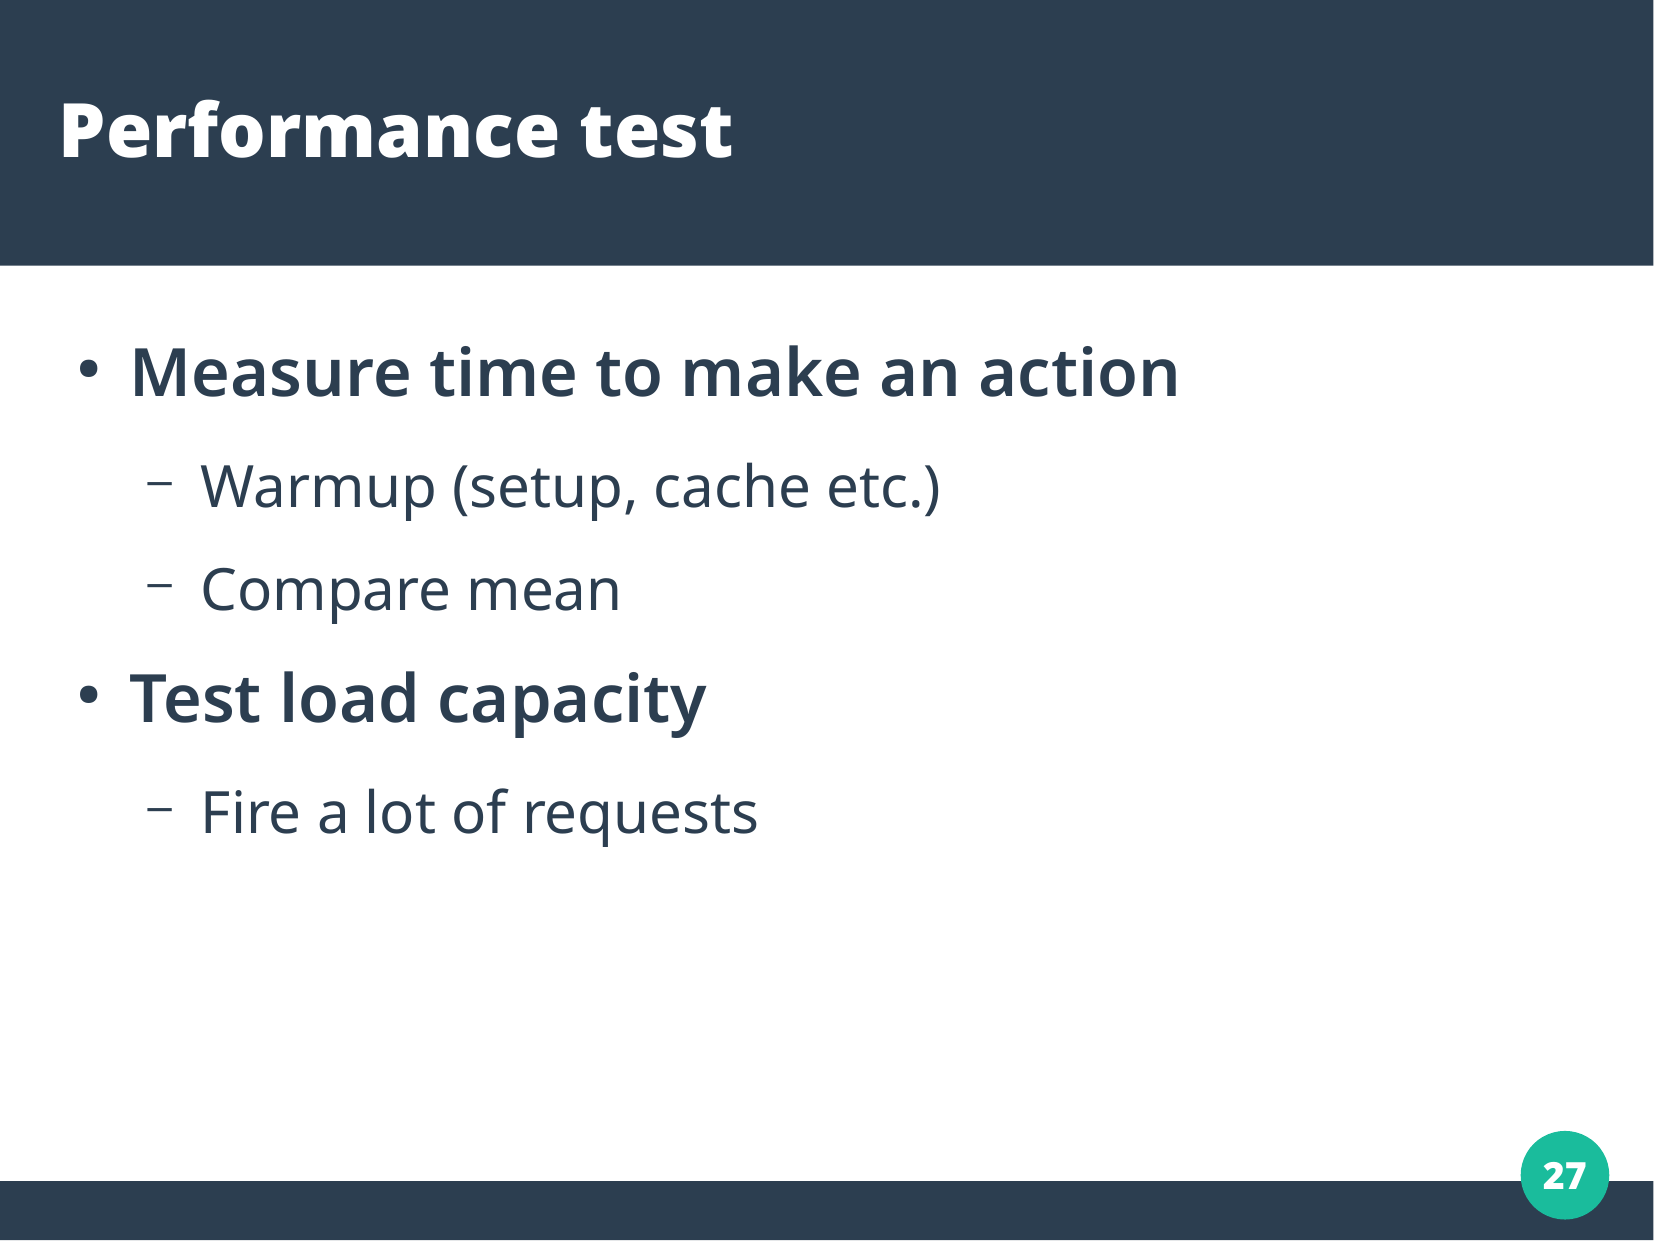

# Performance test
Measure time to make an action
Warmup (setup, cache etc.)
Compare mean
Test load capacity
Fire a lot of requests
27